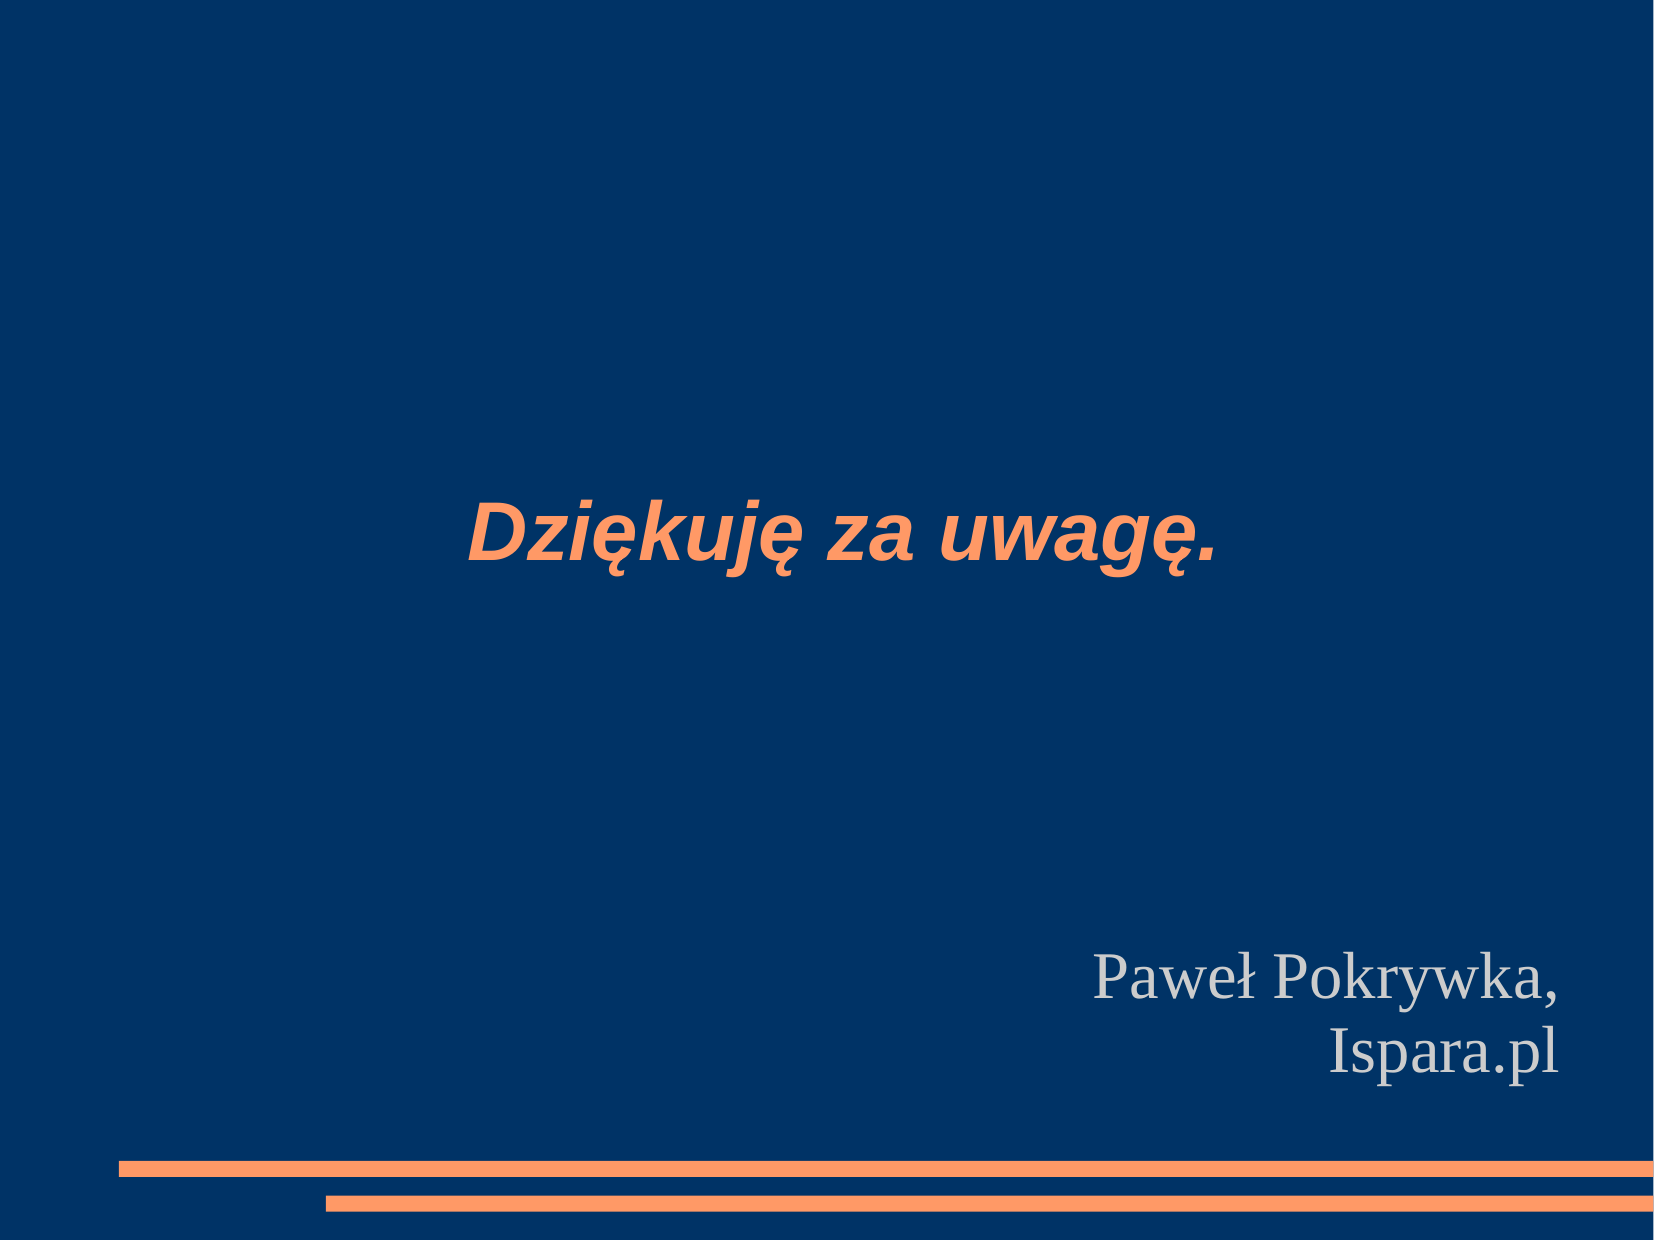

# Dziękuję za uwagę.
Paweł Pokrywka,
Ispara.pl